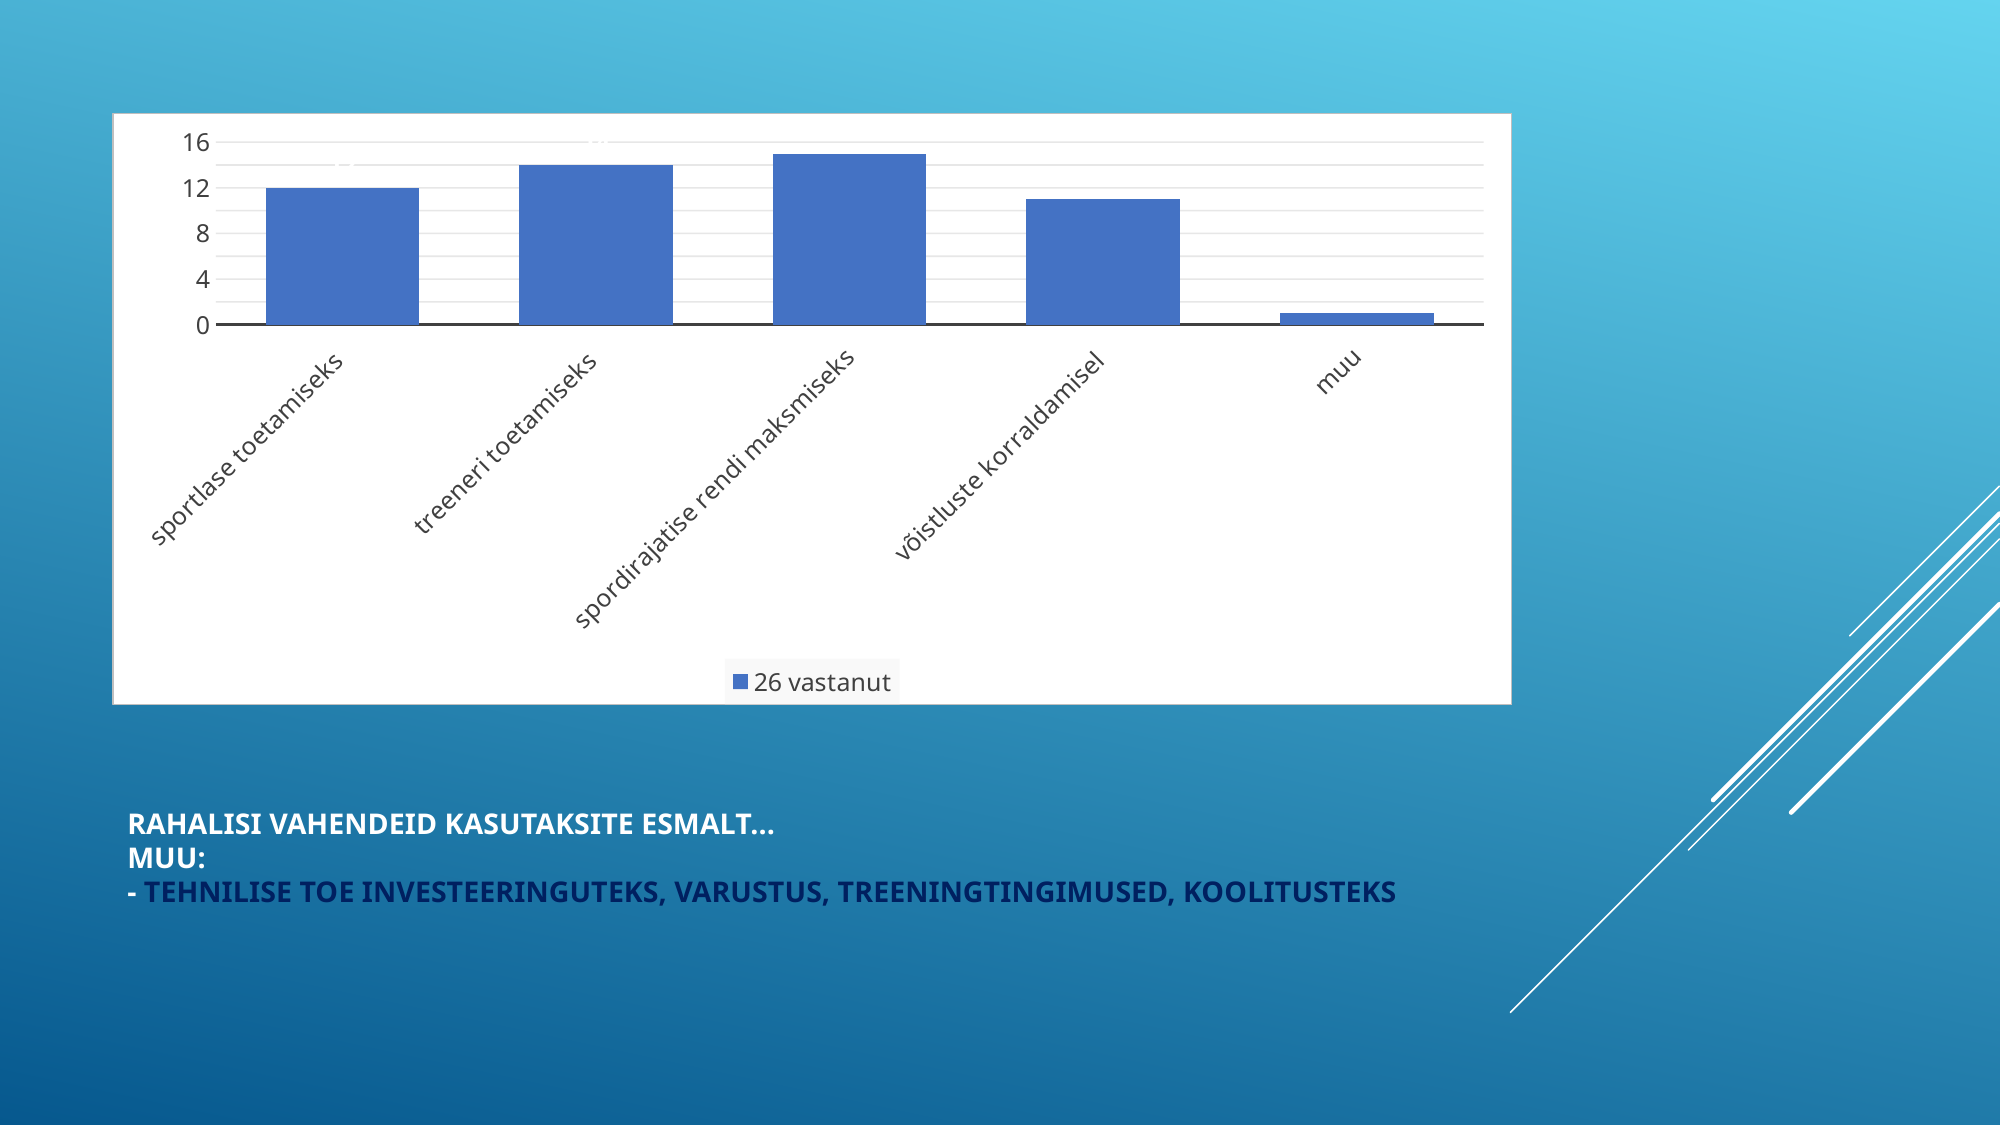

### Chart
| Category | 26 vastanut |
|---|---|
| sportlase toetamiseks | 12.0 |
| treeneri toetamiseks | 14.0 |
| spordirajatise rendi maksmiseks | 15.0 |
| võistluste korraldamisel | 11.0 |
| muu | 1.0 |# Rahalisi vahendeid kasutaksite esmalt...
MUU:
- tehnilise toe investeeringuteks, varustus, treeningtingimused, koolitusteks